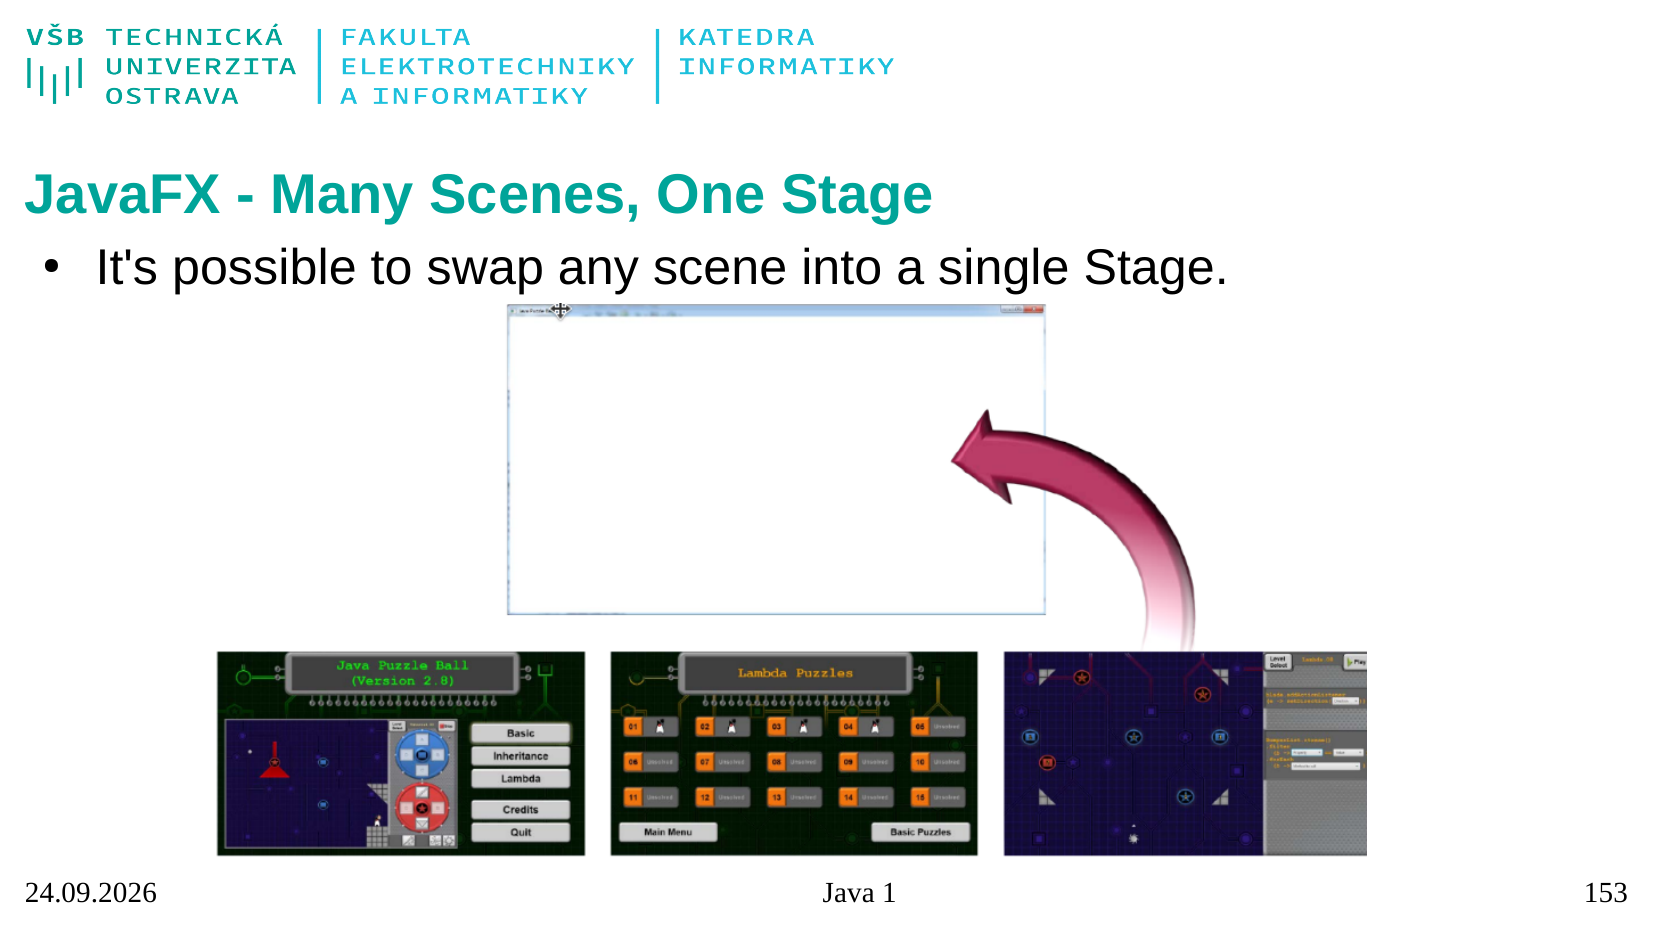

# JavaFX - Many Scenes, One Stage
It's possible to swap any scene into a single Stage.
Java 1
153